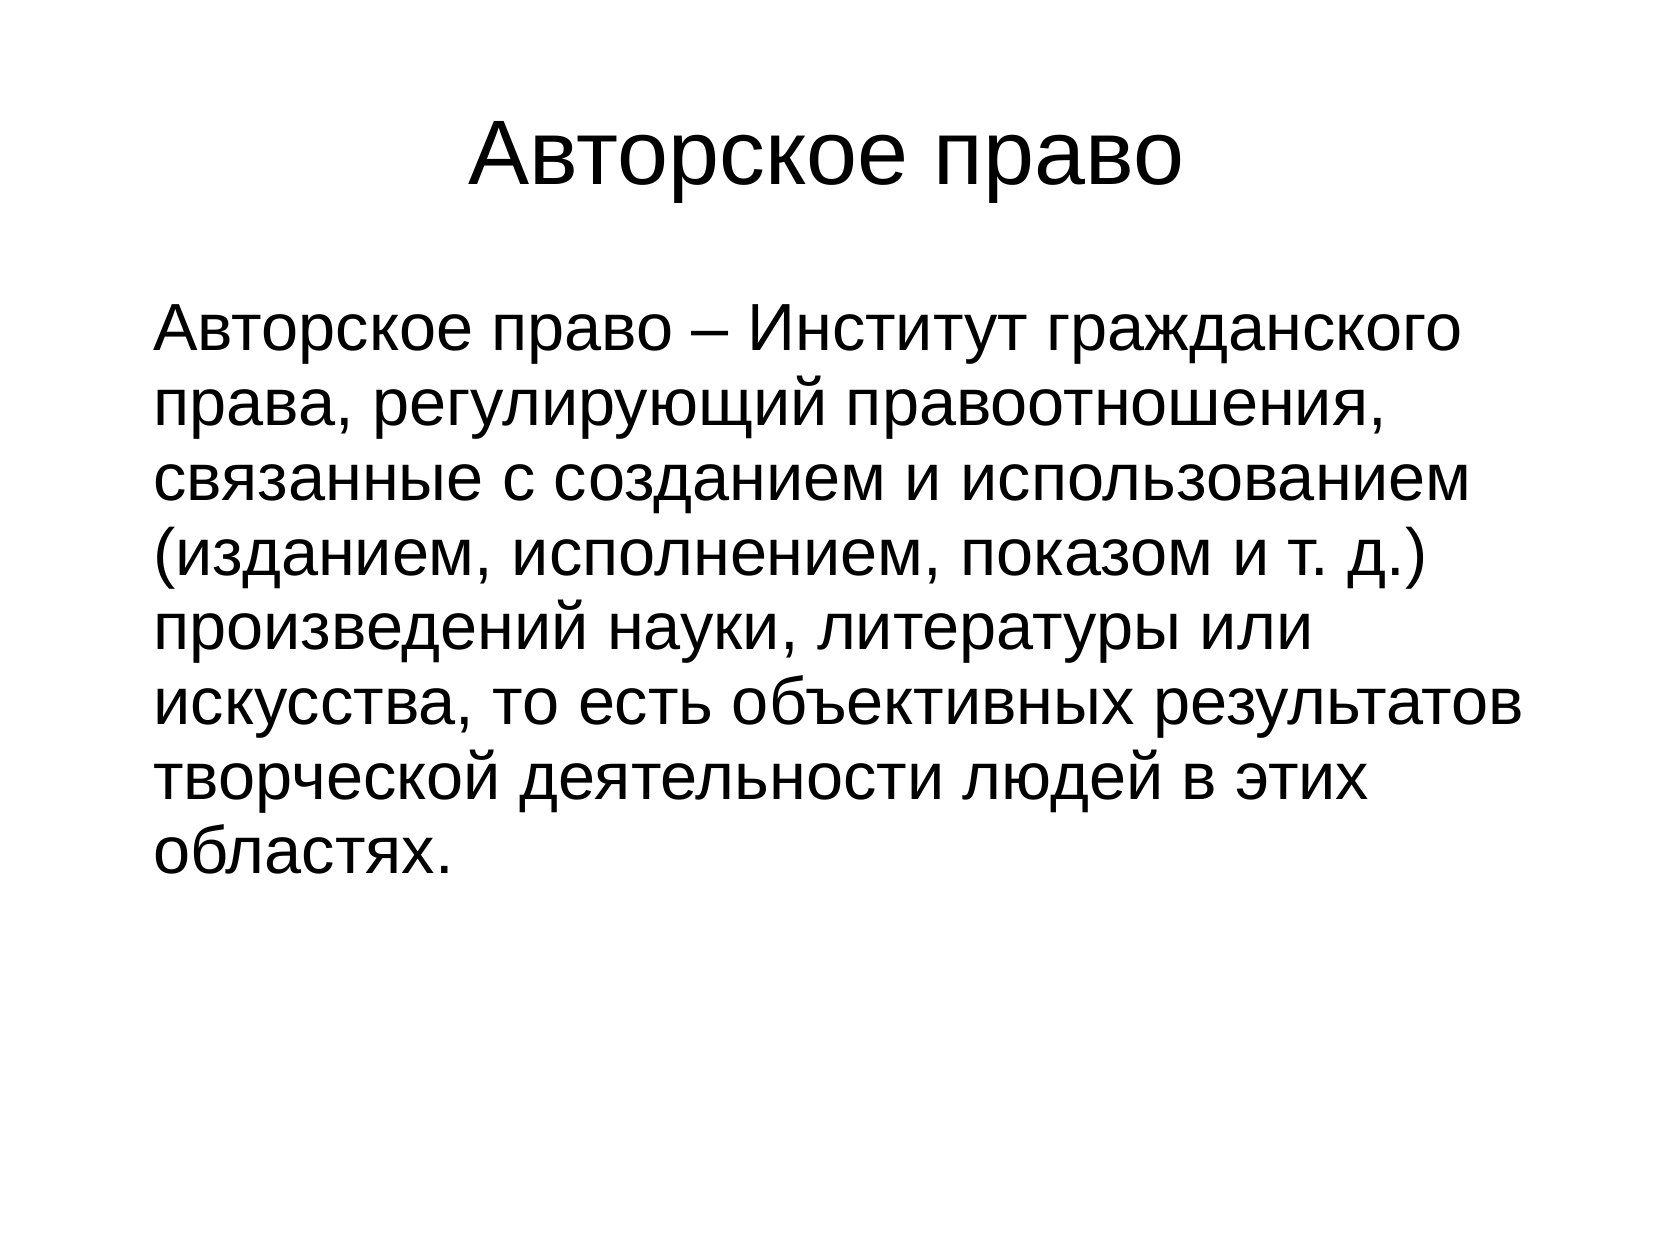

# Авторское право
Авторское право – Институт гражданского права, регулирующий правоотношения, связанные с созданием и использованием (изданием, исполнением, показом и т. д.) произведений науки, литературы или искусства, то есть объективных результатов творческой деятельности людей в этих областях.